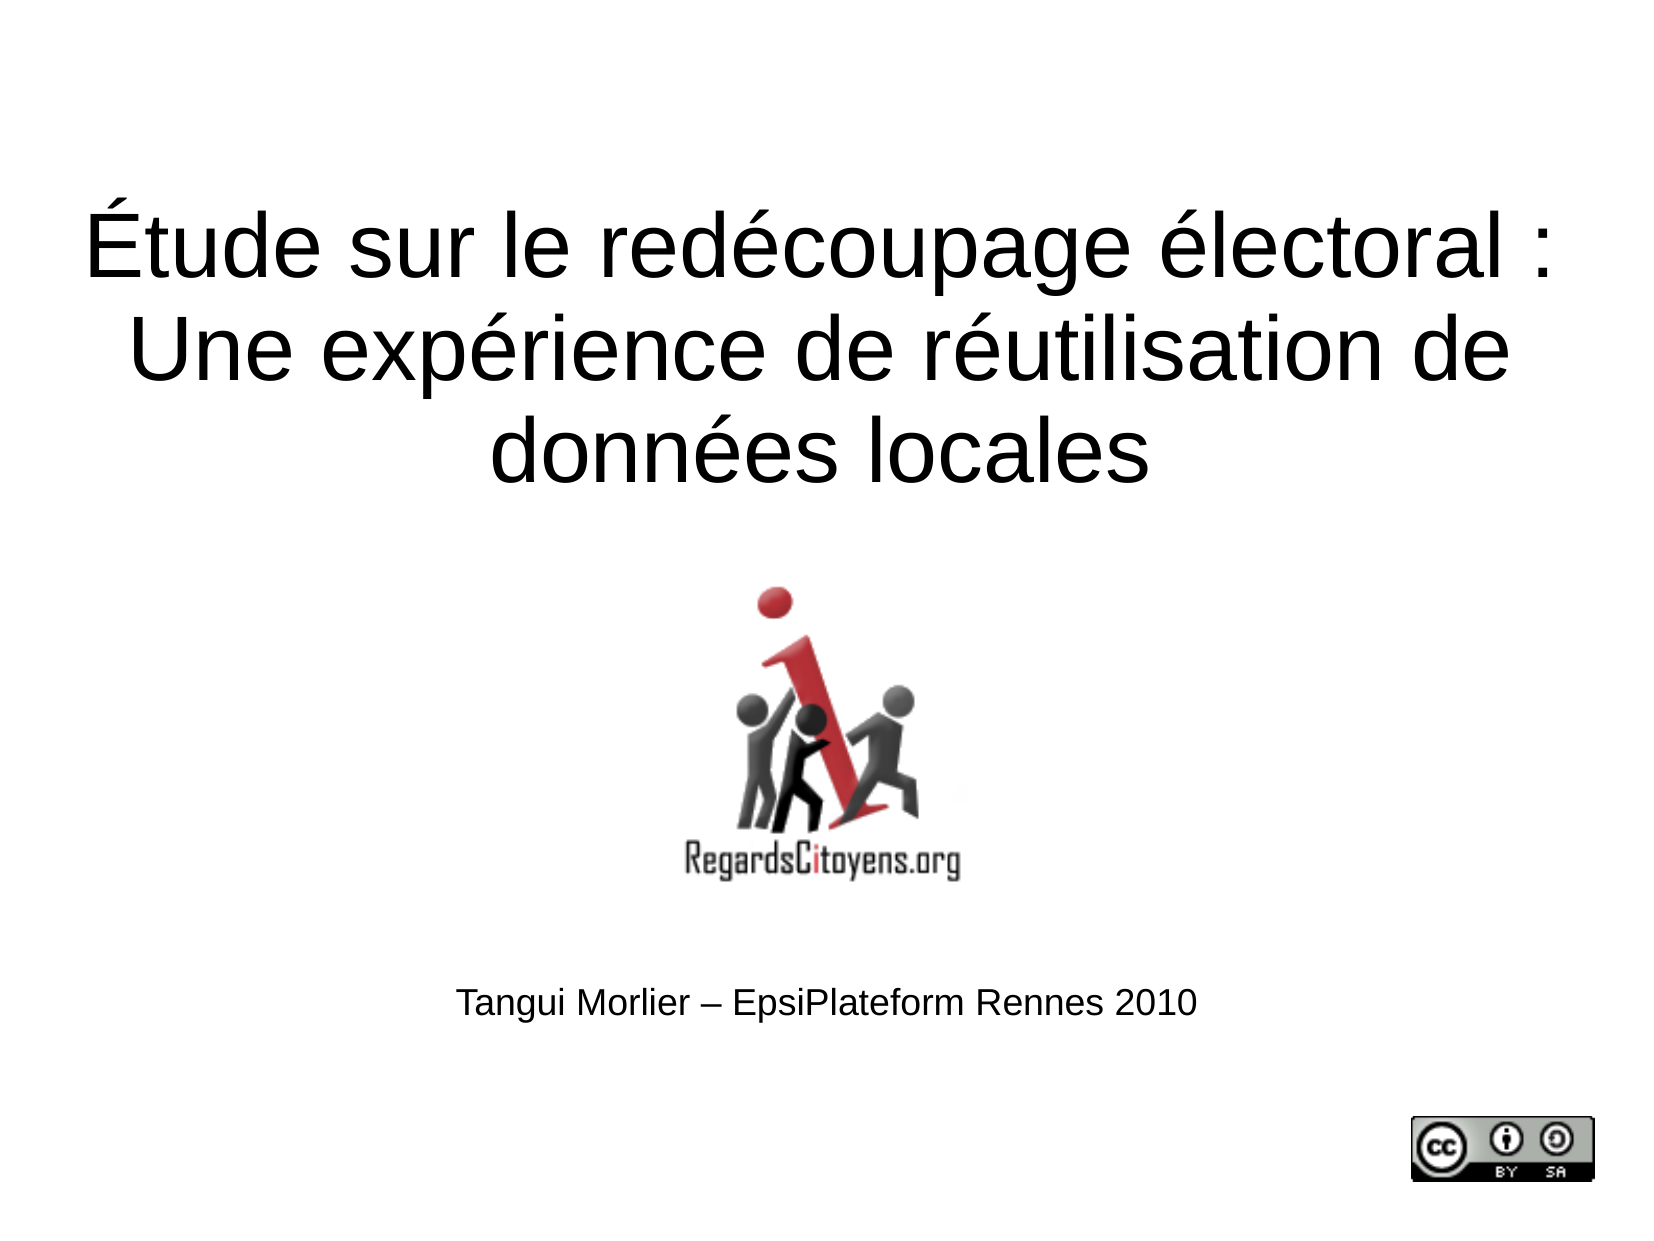

# Étude sur le redécoupage électoral : Une expérience de réutilisation de données locales
Tangui Morlier – EpsiPlateform Rennes 2010